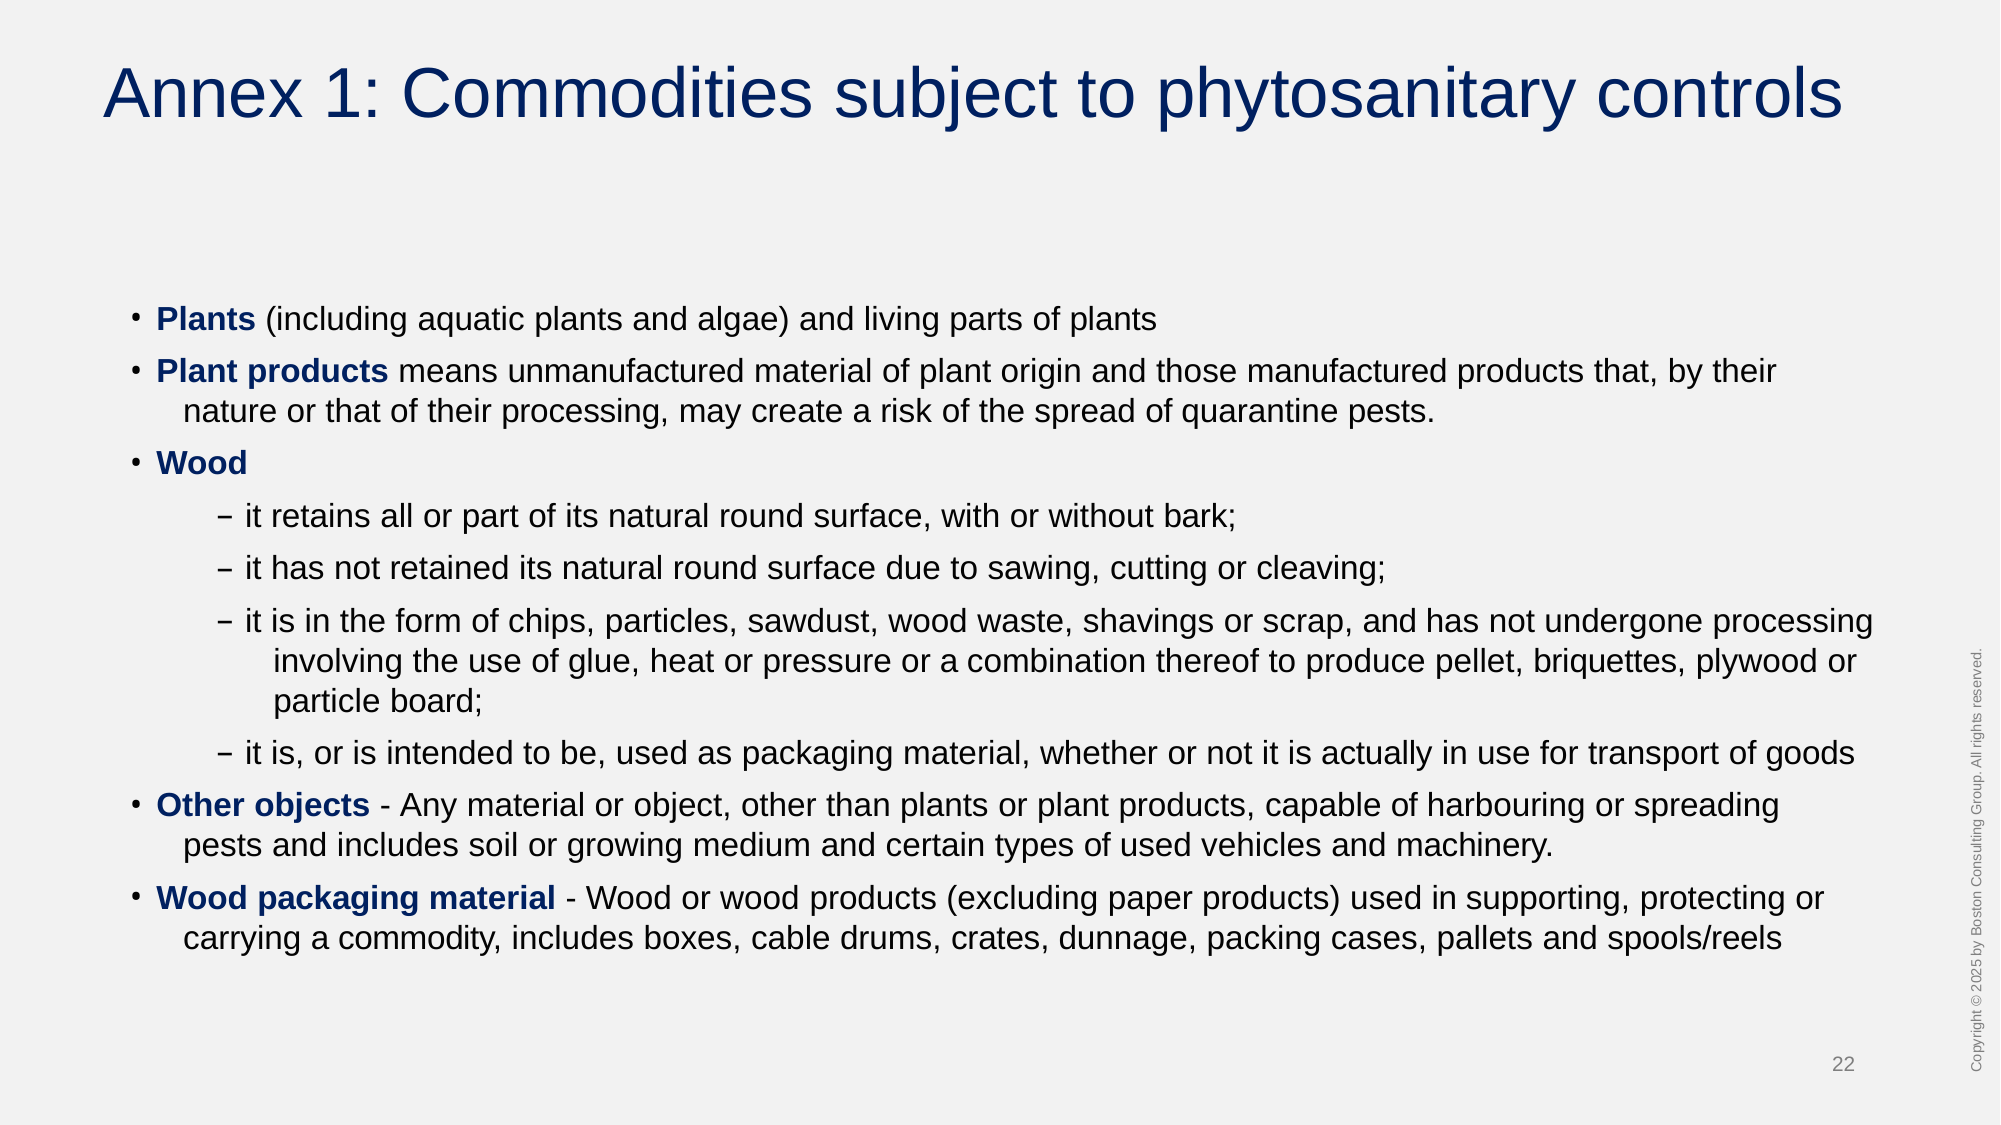

# Annex 1: Commodities subject to phytosanitary controls
Plants (including aquatic plants and algae) and living parts of plants
Plant products means unmanufactured material of plant origin and those manufactured products that, by their nature or that of their processing, may create a risk of the spread of quarantine pests.
Wood
it retains all or part of its natural round surface, with or without bark;
it has not retained its natural round surface due to sawing, cutting or cleaving;
it is in the form of chips, particles, sawdust, wood waste, shavings or scrap, and has not undergone processing involving the use of glue, heat or pressure or a combination thereof to produce pellet, briquettes, plywood or particle board;
it is, or is intended to be, used as packaging material, whether or not it is actually in use for transport of goods
Other objects - Any material or object, other than plants or plant products, capable of harbouring or spreading pests and includes soil or growing medium and certain types of used vehicles and machinery.
Wood packaging material - Wood or wood products (excluding paper products) used in supporting, protecting or carrying a commodity, includes boxes, cable drums, crates, dunnage, packing cases, pallets and spools/reels